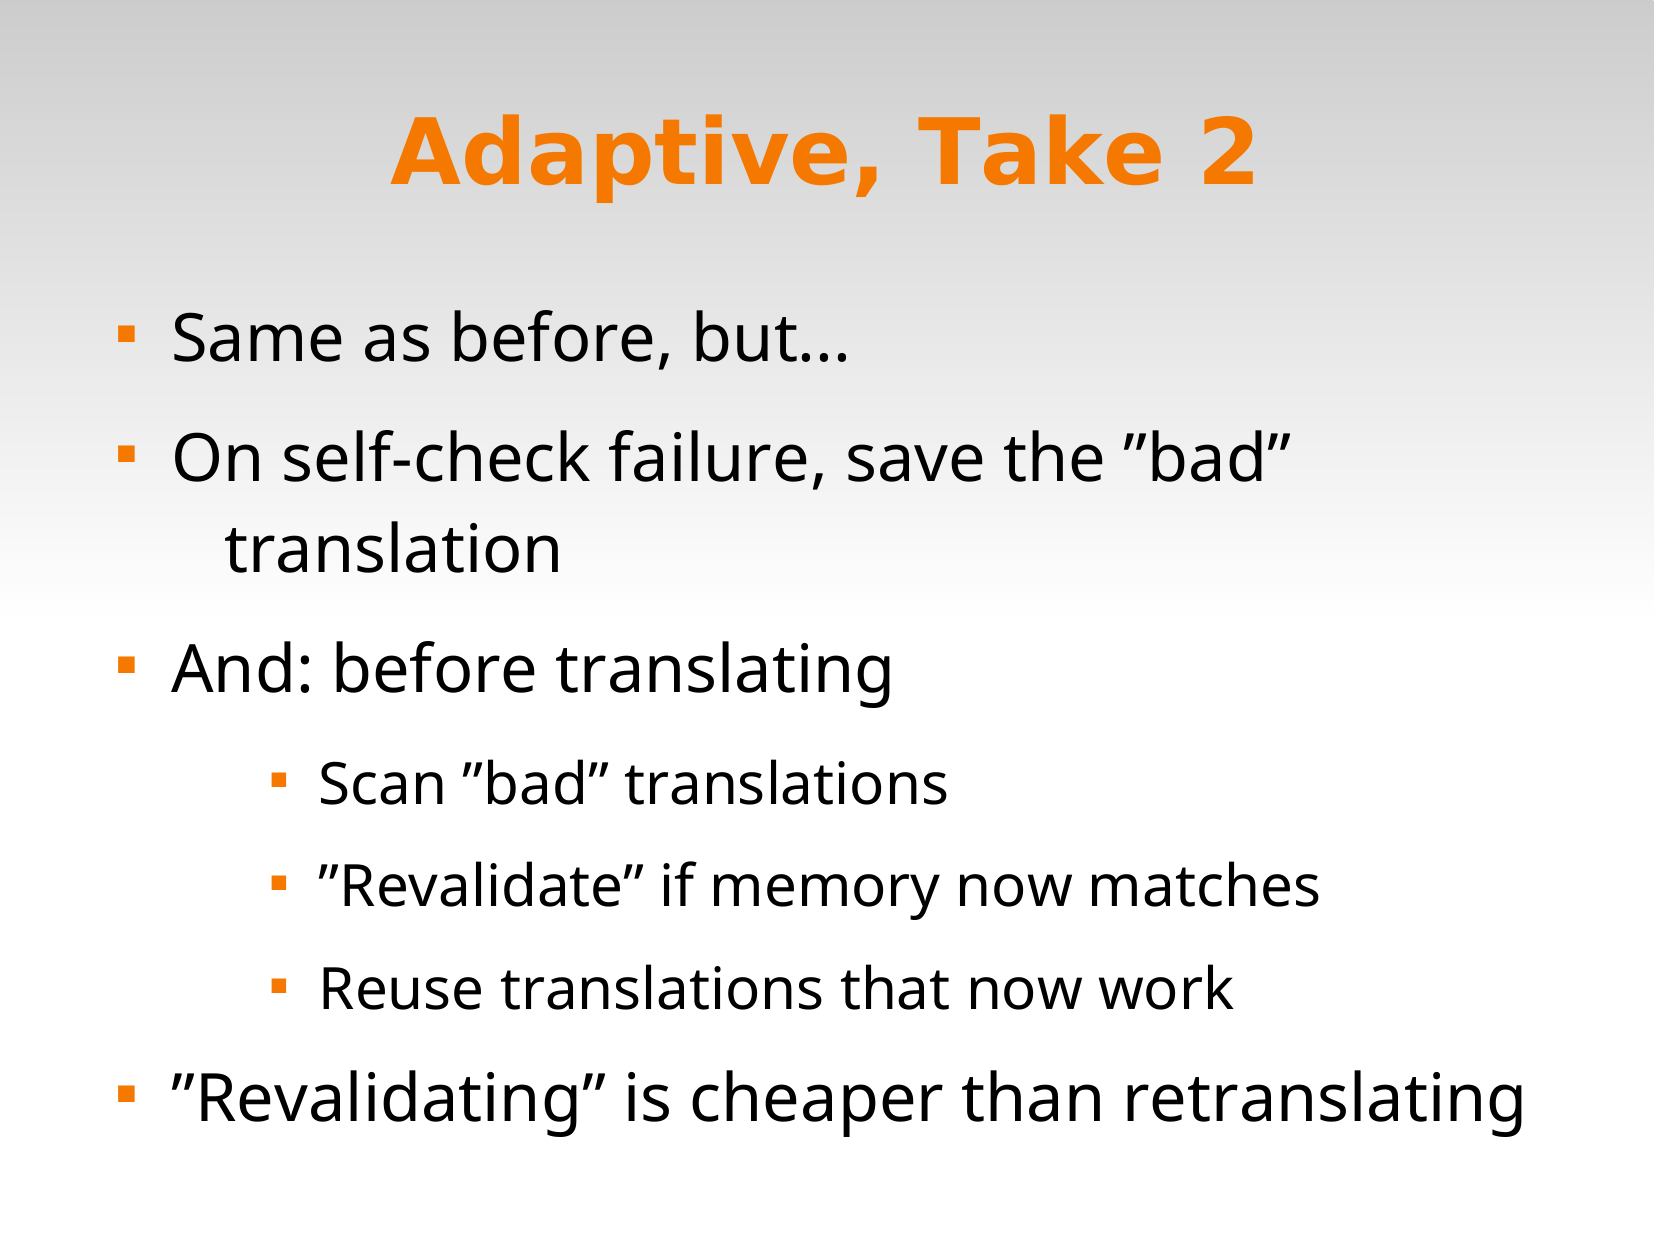

# Adaptive, Take 2
Same as before, but...
On self-check failure, save the ”bad” translation
And: before translating
Scan ”bad” translations
”Revalidate” if memory now matches
Reuse translations that now work
”Revalidating” is cheaper than retranslating